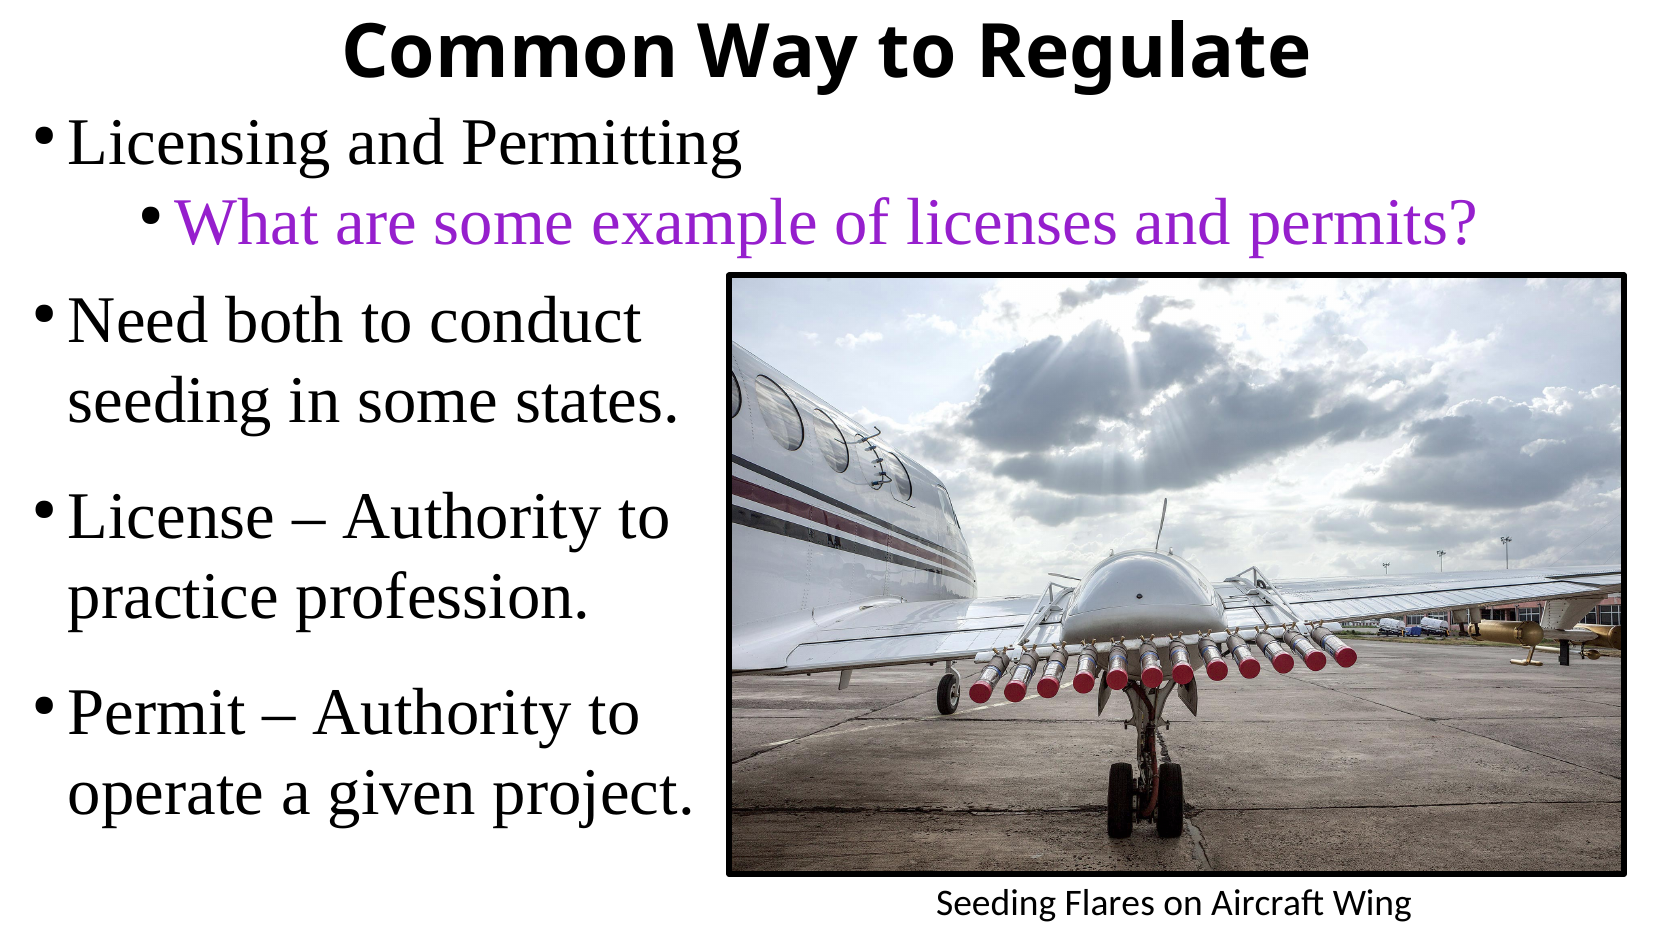

# Common Way to Regulate
Licensing and Permitting
What are some example of licenses and permits?
Need both to conduct seeding in some states.
License – Authority to practice profession.
Permit – Authority to operate a given project.
Seeding Flares on Aircraft Wing